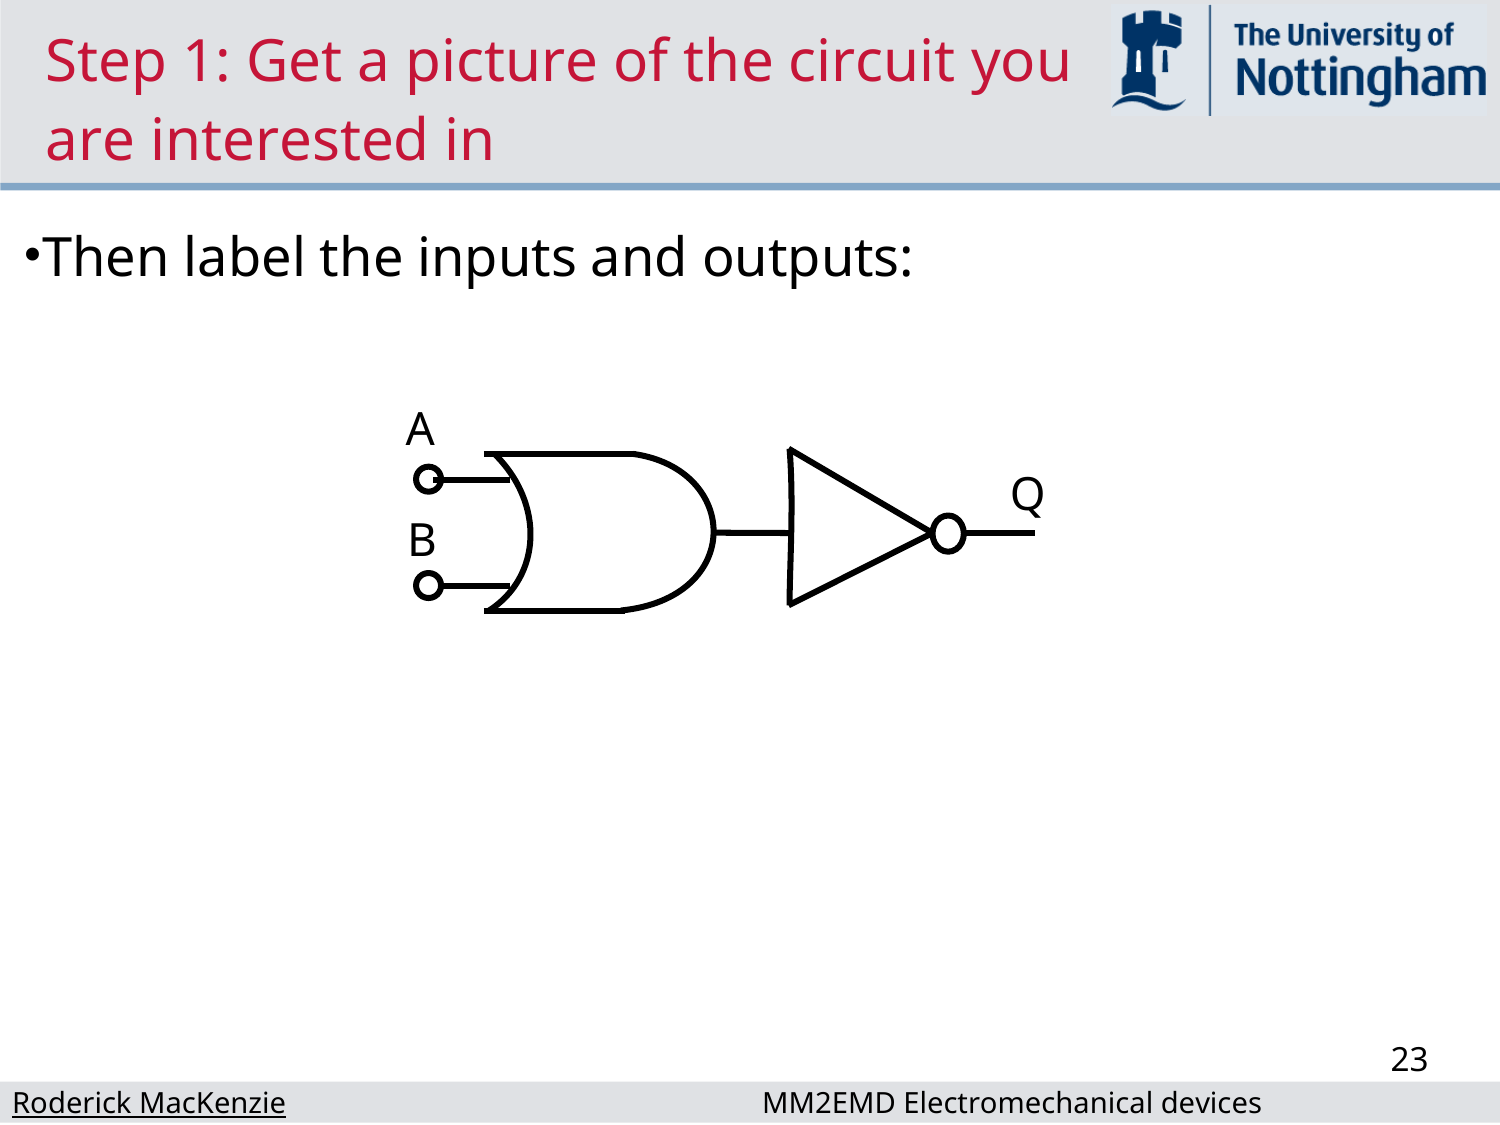

# Step 1: Get a picture of the circuit you are interested in
Then label the inputs and outputs:
A
Q
B